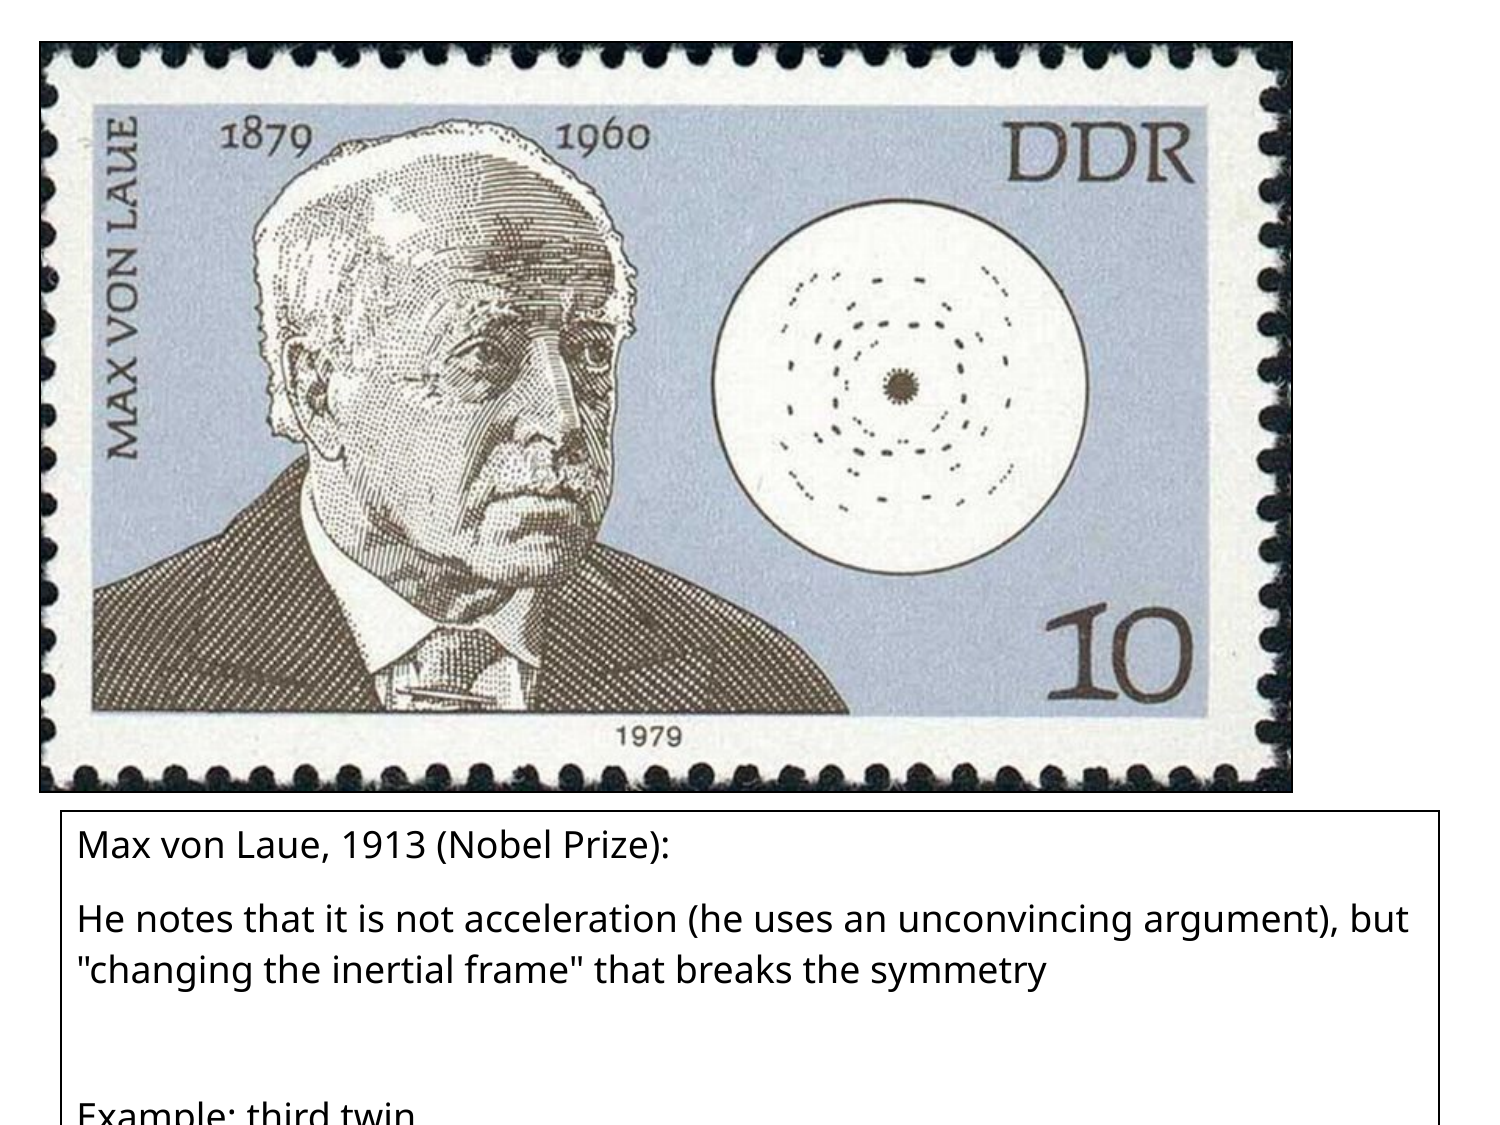

Max von Laue, 1913 (Nobel Prize):
He notes that it is not acceleration (he uses an unconvincing argument), but "changing the inertial frame" that breaks the symmetry
Example: third twin